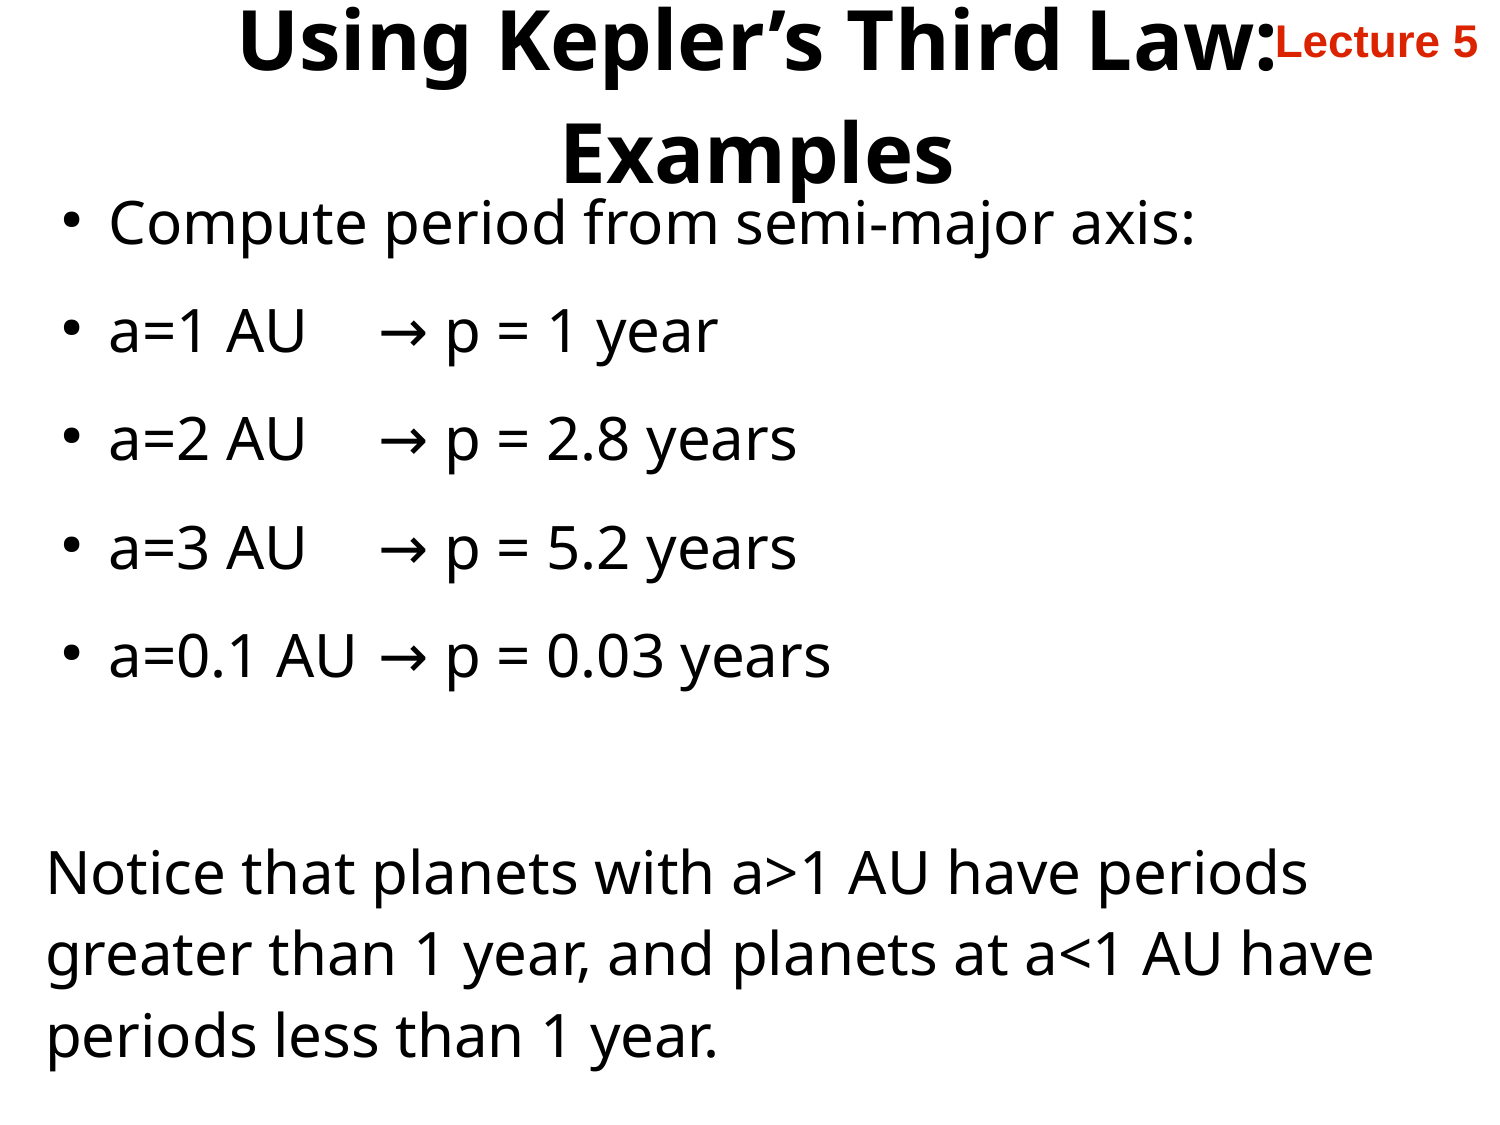

# Using Kepler’s Third Law: Examples
Lecture 5
Compute period from semi-major axis:
a=1 AU 	→ p = 1 year
a=2 AU 	→ p = 2.8 years
a=3 AU 	→ p = 5.2 years
a=0.1 AU 	→ p = 0.03 years
Notice that planets with a>1 AU have periods greater than 1 year, and planets at a<1 AU have periods less than 1 year.